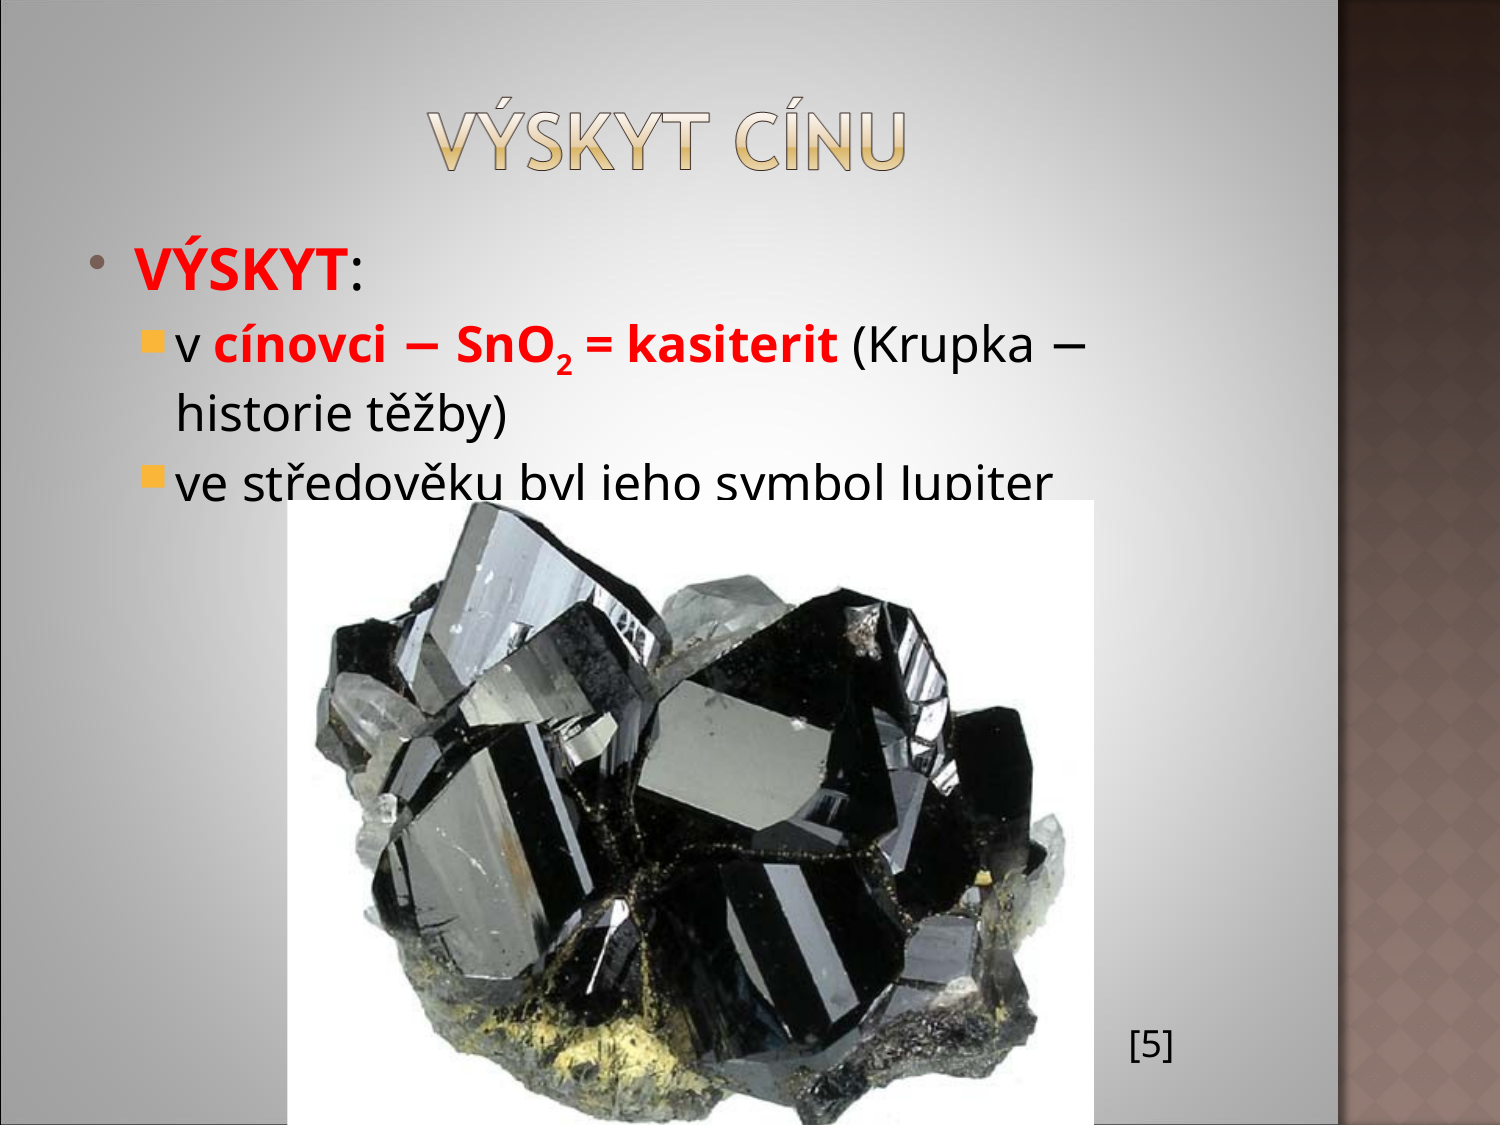

# VÝSKYT:
v cínovci − SnO2 = kasiterit (Krupka − historie těžby)
ve středověku byl jeho symbol Jupiter
[5]